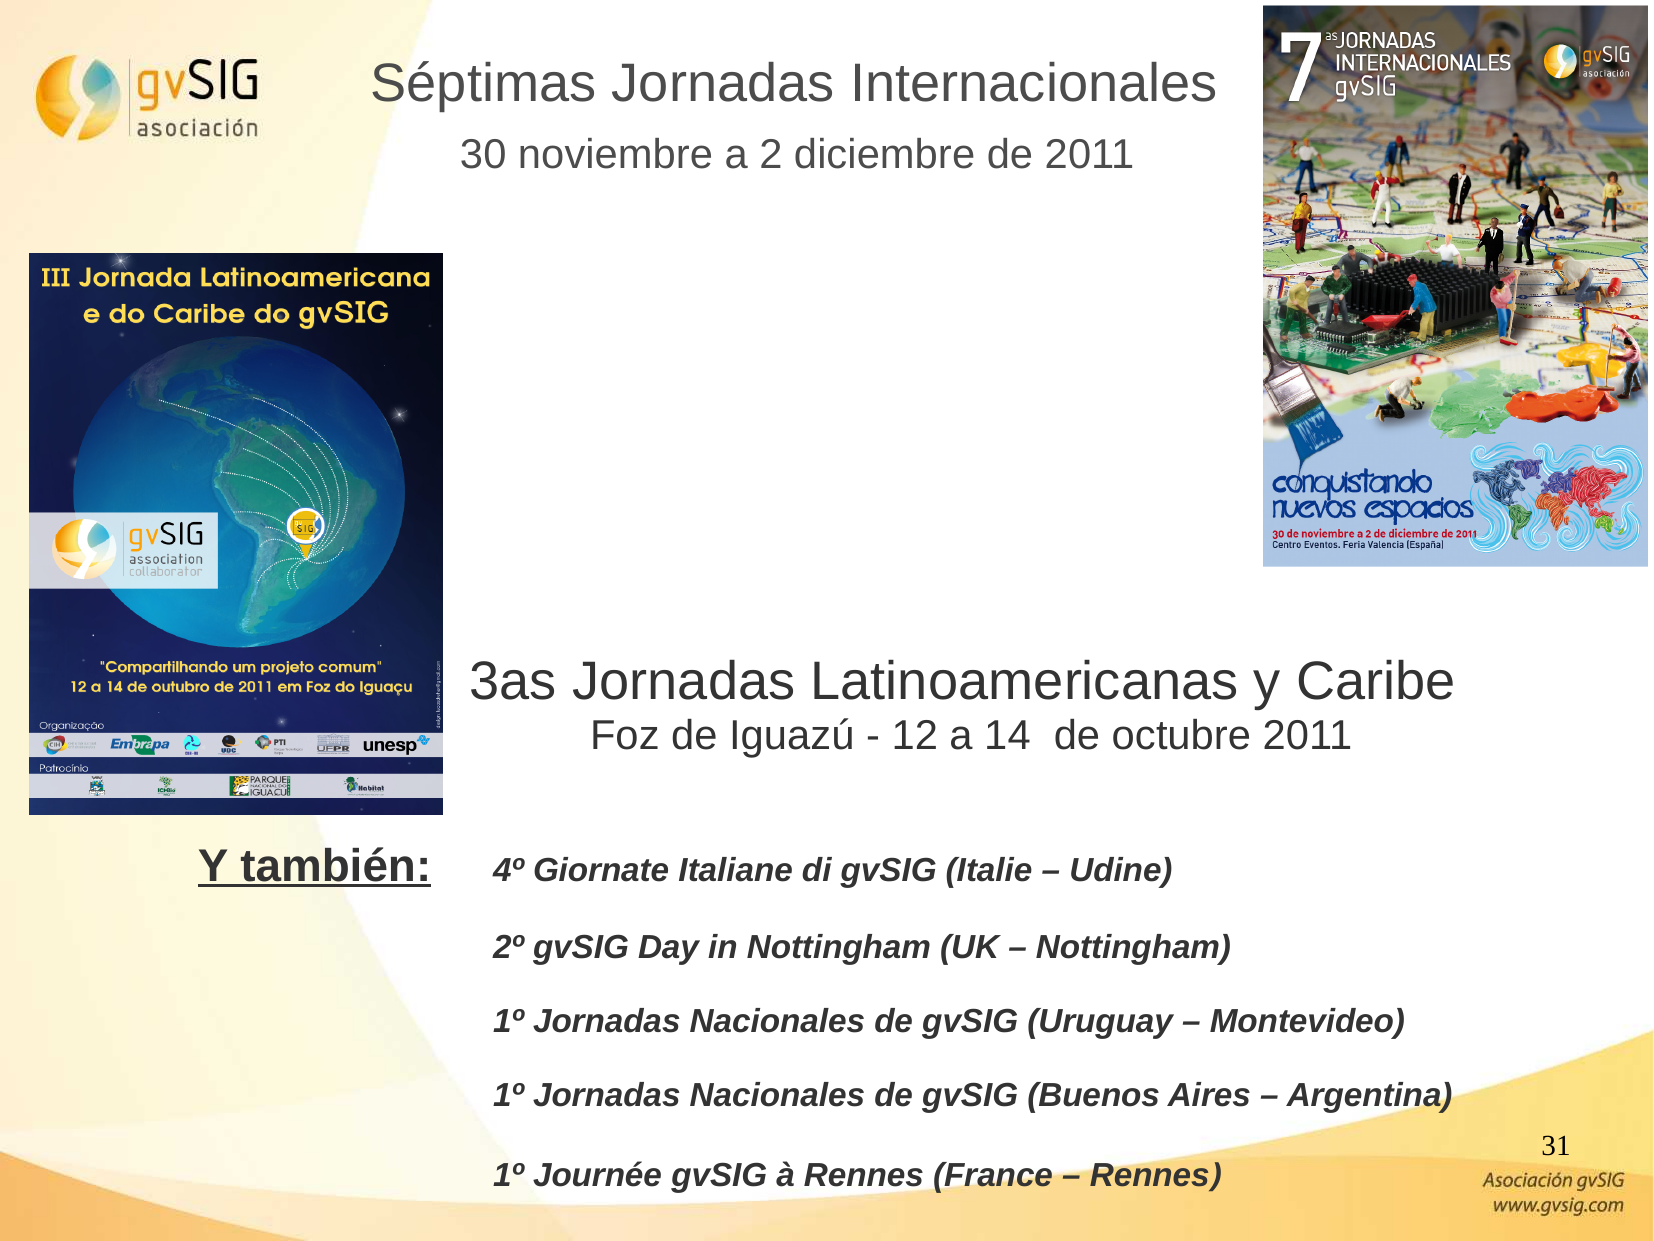

Séptimas Jornadas Internacionales
30 noviembre a 2 diciembre de 2011
3as Jornadas Latinoamericanas y Caribe
Foz de Iguazú - 12 a 14 de octubre 2011
Y también: 	4º Giornate Italiane di gvSIG (Italie – Udine)
				2º gvSIG Day in Nottingham (UK – Nottingham)
				1º Jornadas Nacionales de gvSIG (Uruguay – Montevideo)
				1º Jornadas Nacionales de gvSIG (Buenos Aires – Argentina)
				1º Journée gvSIG à Rennes (France – Rennes)
31